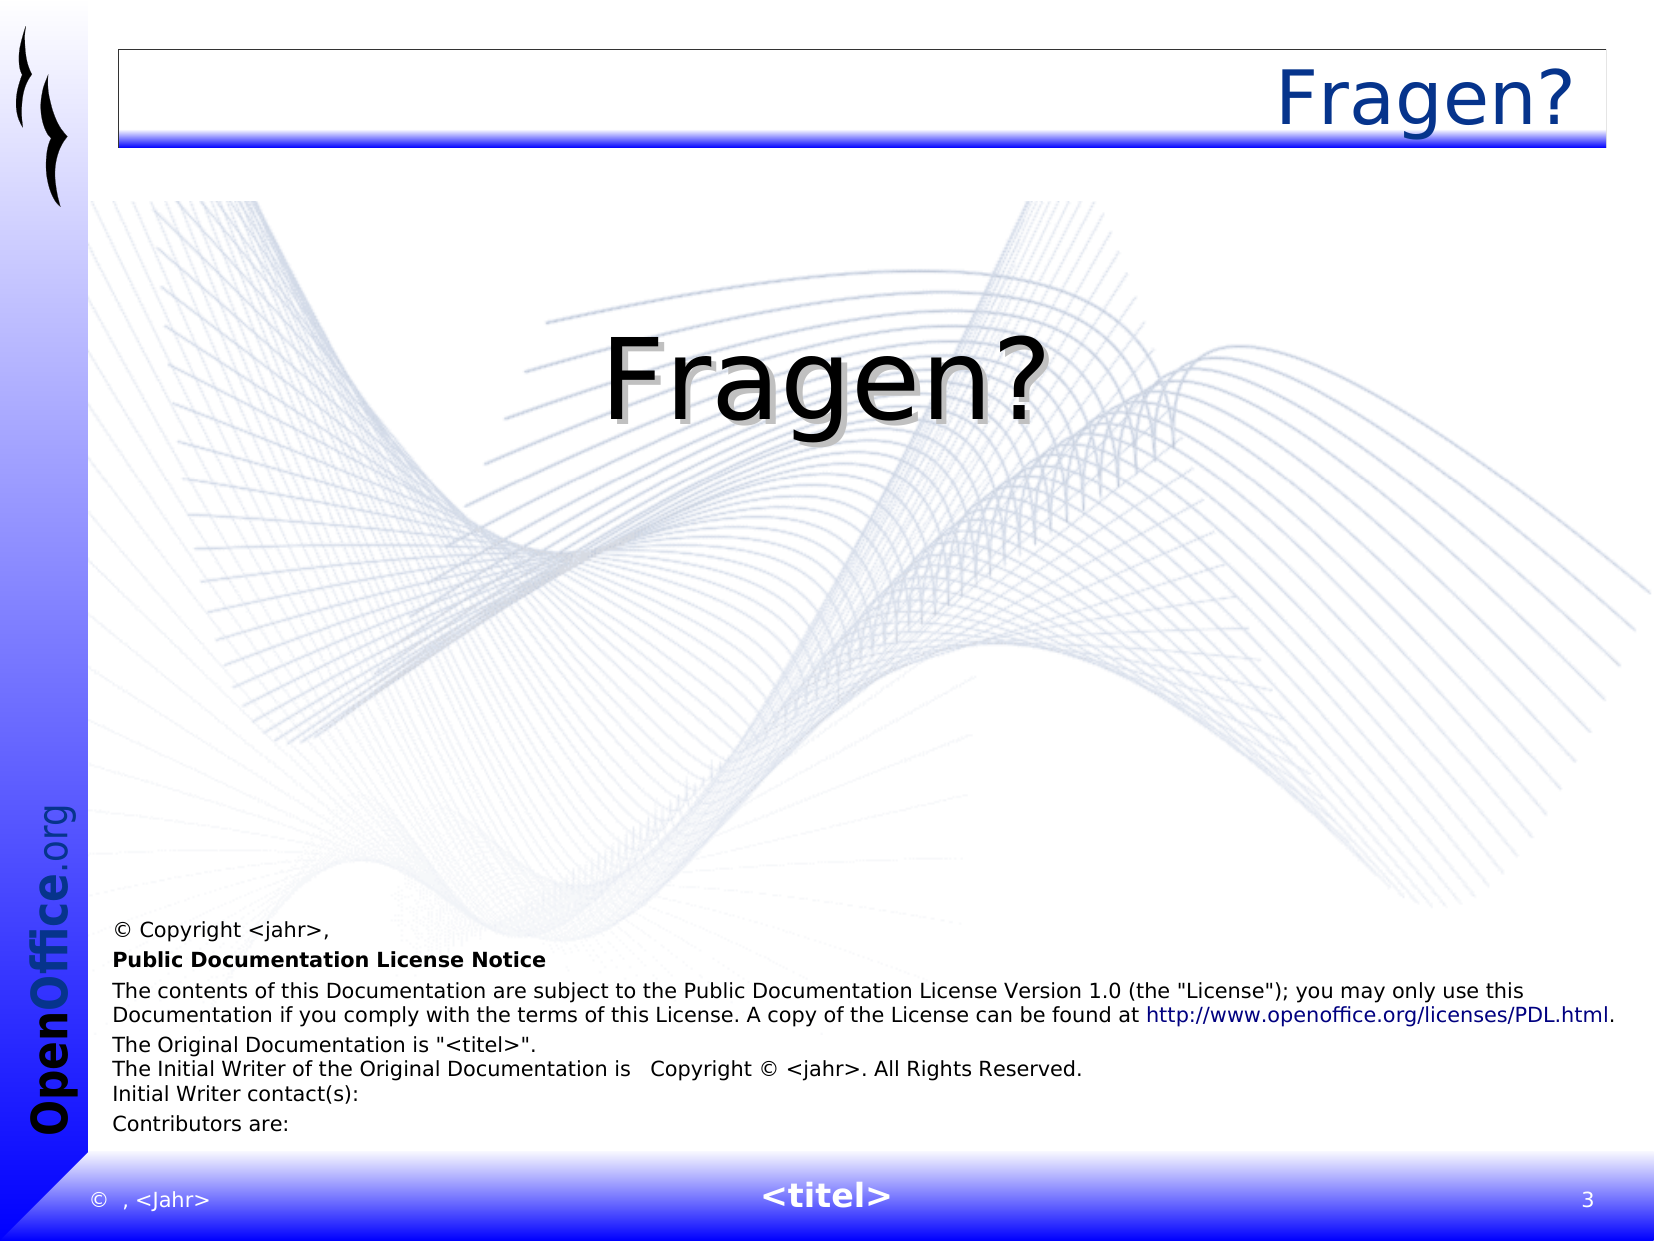

# Fragen?
Fragen?
© Copyright <jahr>,
Public Documentation License Notice
The contents of this Documentation are subject to the Public Documentation License Version 1.0 (the "License"); you may only use this Documentation if you comply with the terms of this License. A copy of the License can be found at http://www.openoffice.org/licenses/PDL.html.
The Original Documentation is "<titel>".
The Initial Writer of the Original Documentation is Copyright © <jahr>. All Rights Reserved.
Initial Writer contact(s):
Contributors are: